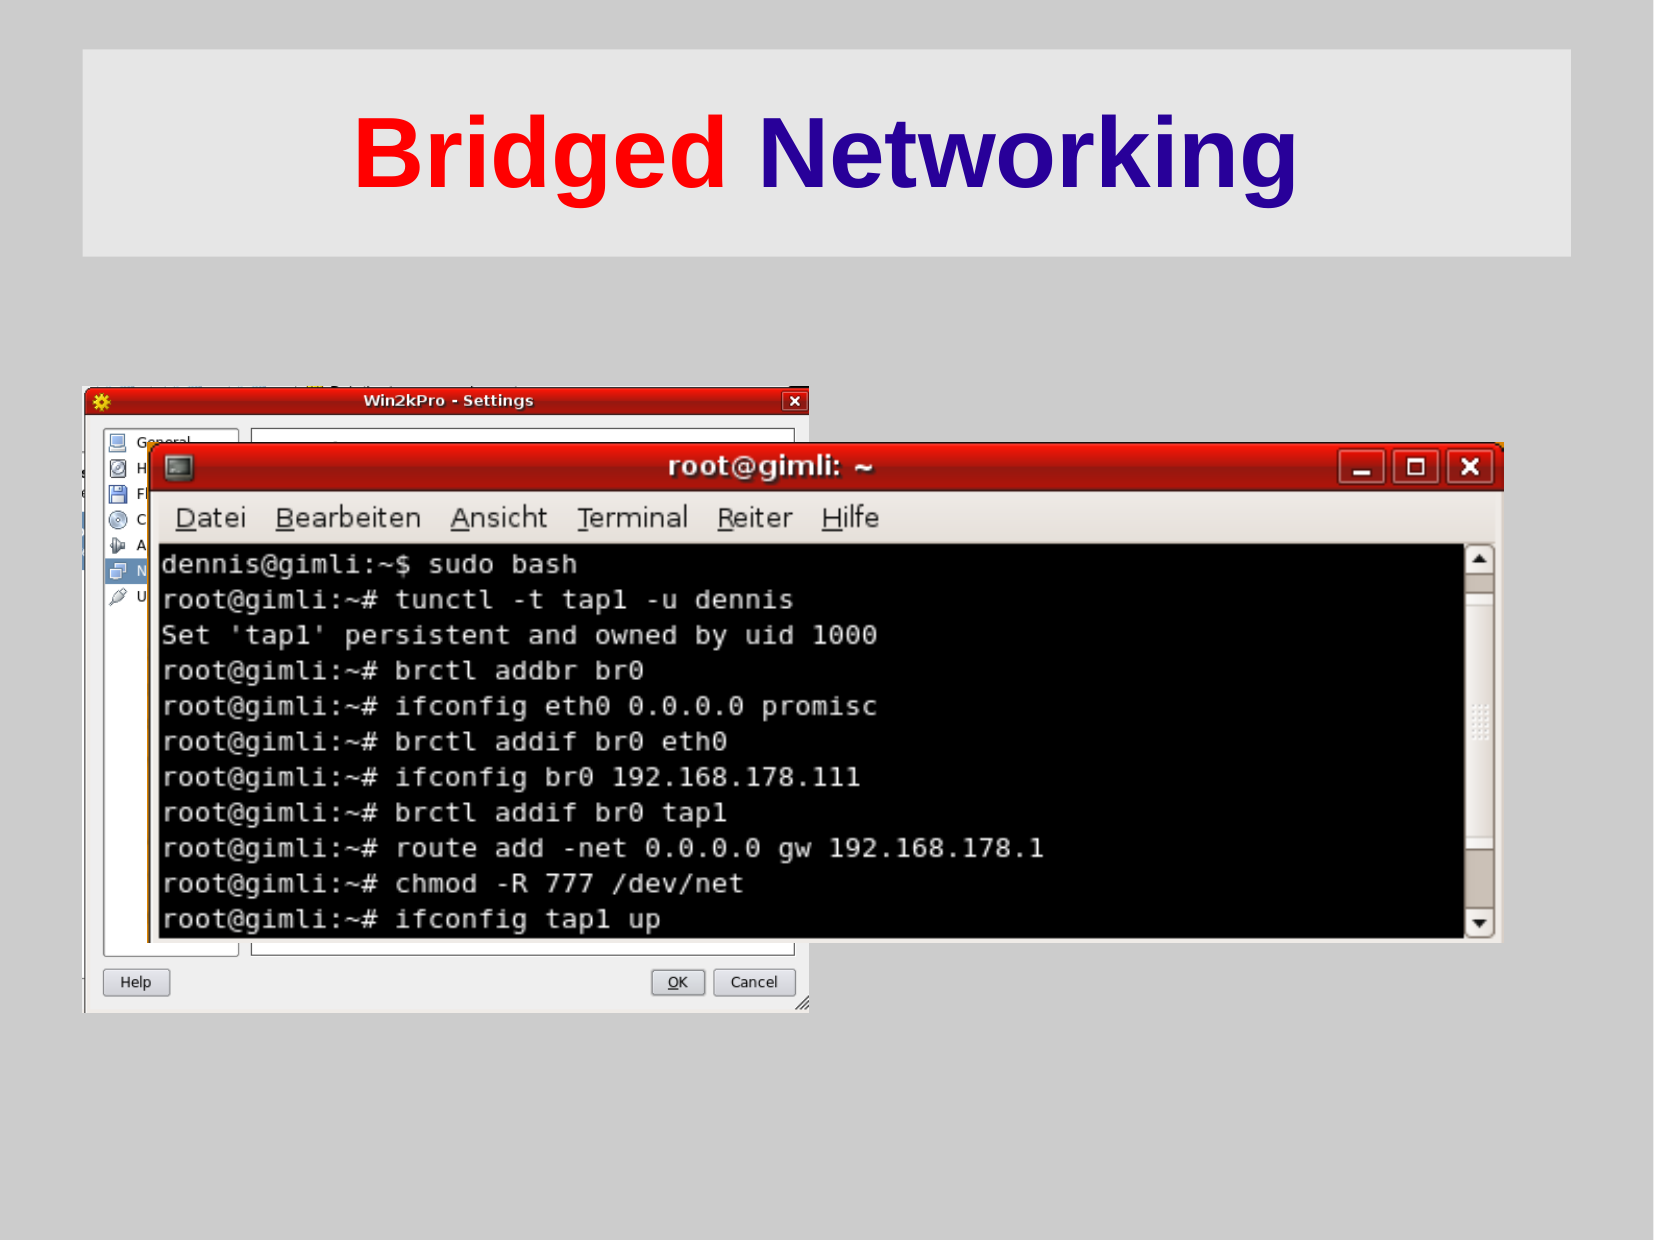

# Bridged Networking
Kernel mit bridging support
sudo apt-get install uml-utilities bridge-utils